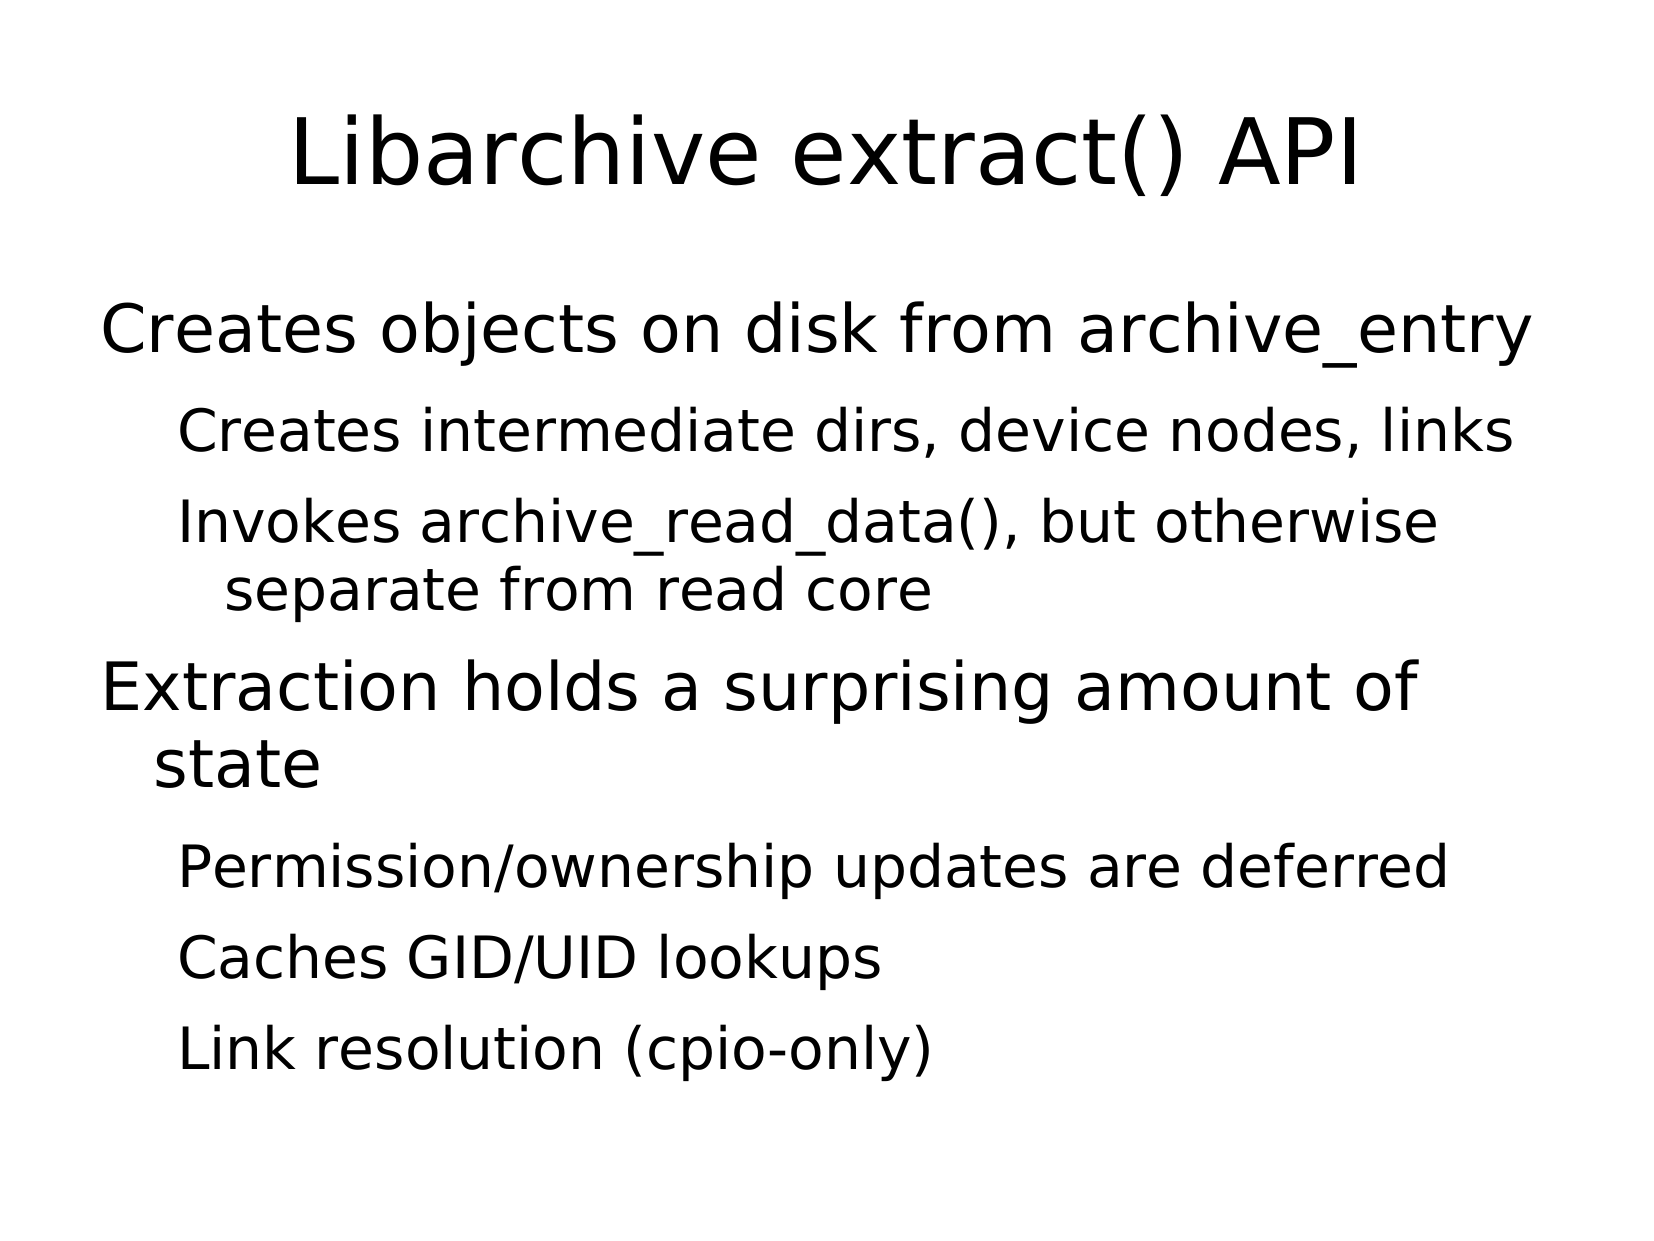

# Libarchive extract() API
Creates objects on disk from archive_entry
Creates intermediate dirs, device nodes, links
Invokes archive_read_data(), but otherwise separate from read core
Extraction holds a surprising amount of state
Permission/ownership updates are deferred
Caches GID/UID lookups
Link resolution (cpio-only)